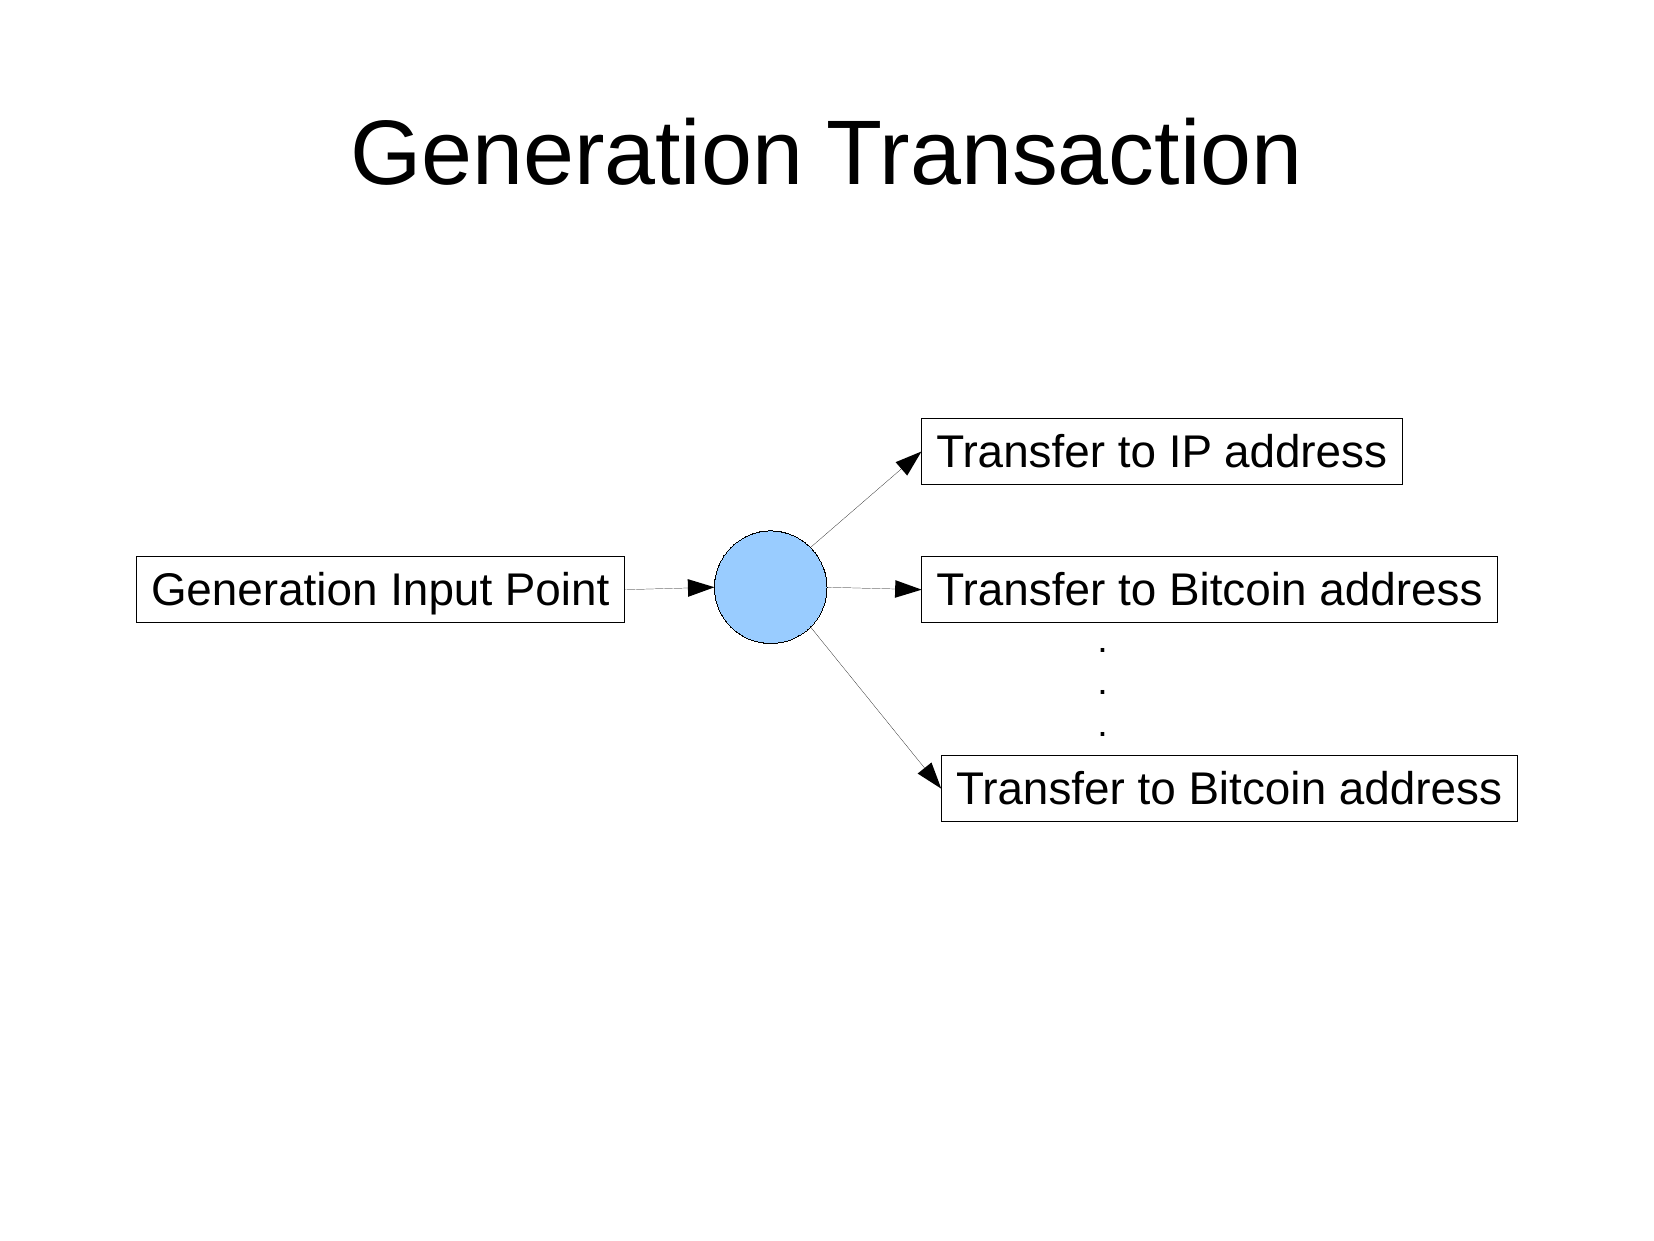

# Generation Transaction
Transfer to IP address
Generation Input Point
Transfer to Bitcoin address
.
.
.
Transfer to Bitcoin address